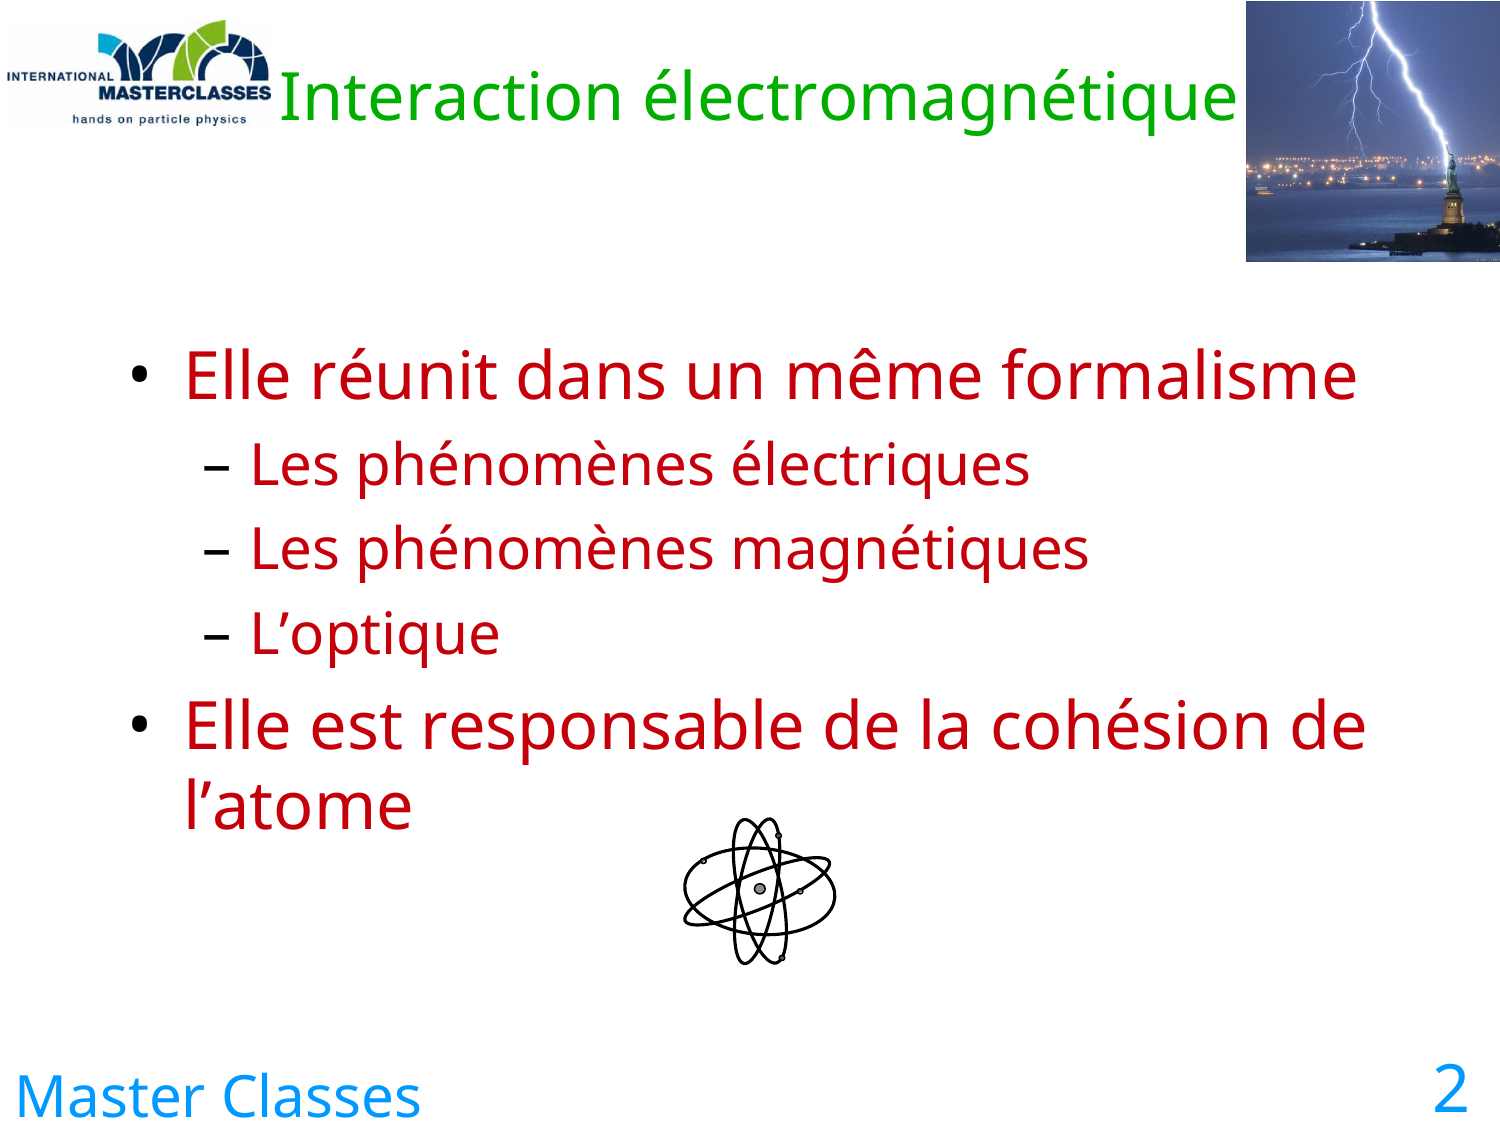

# Interaction électromagnétique
Elle réunit dans un même formalisme
Les phénomènes électriques
Les phénomènes magnétiques
L’optique
Elle est responsable de la cohésion de l’atome
29
Master Classes 2013